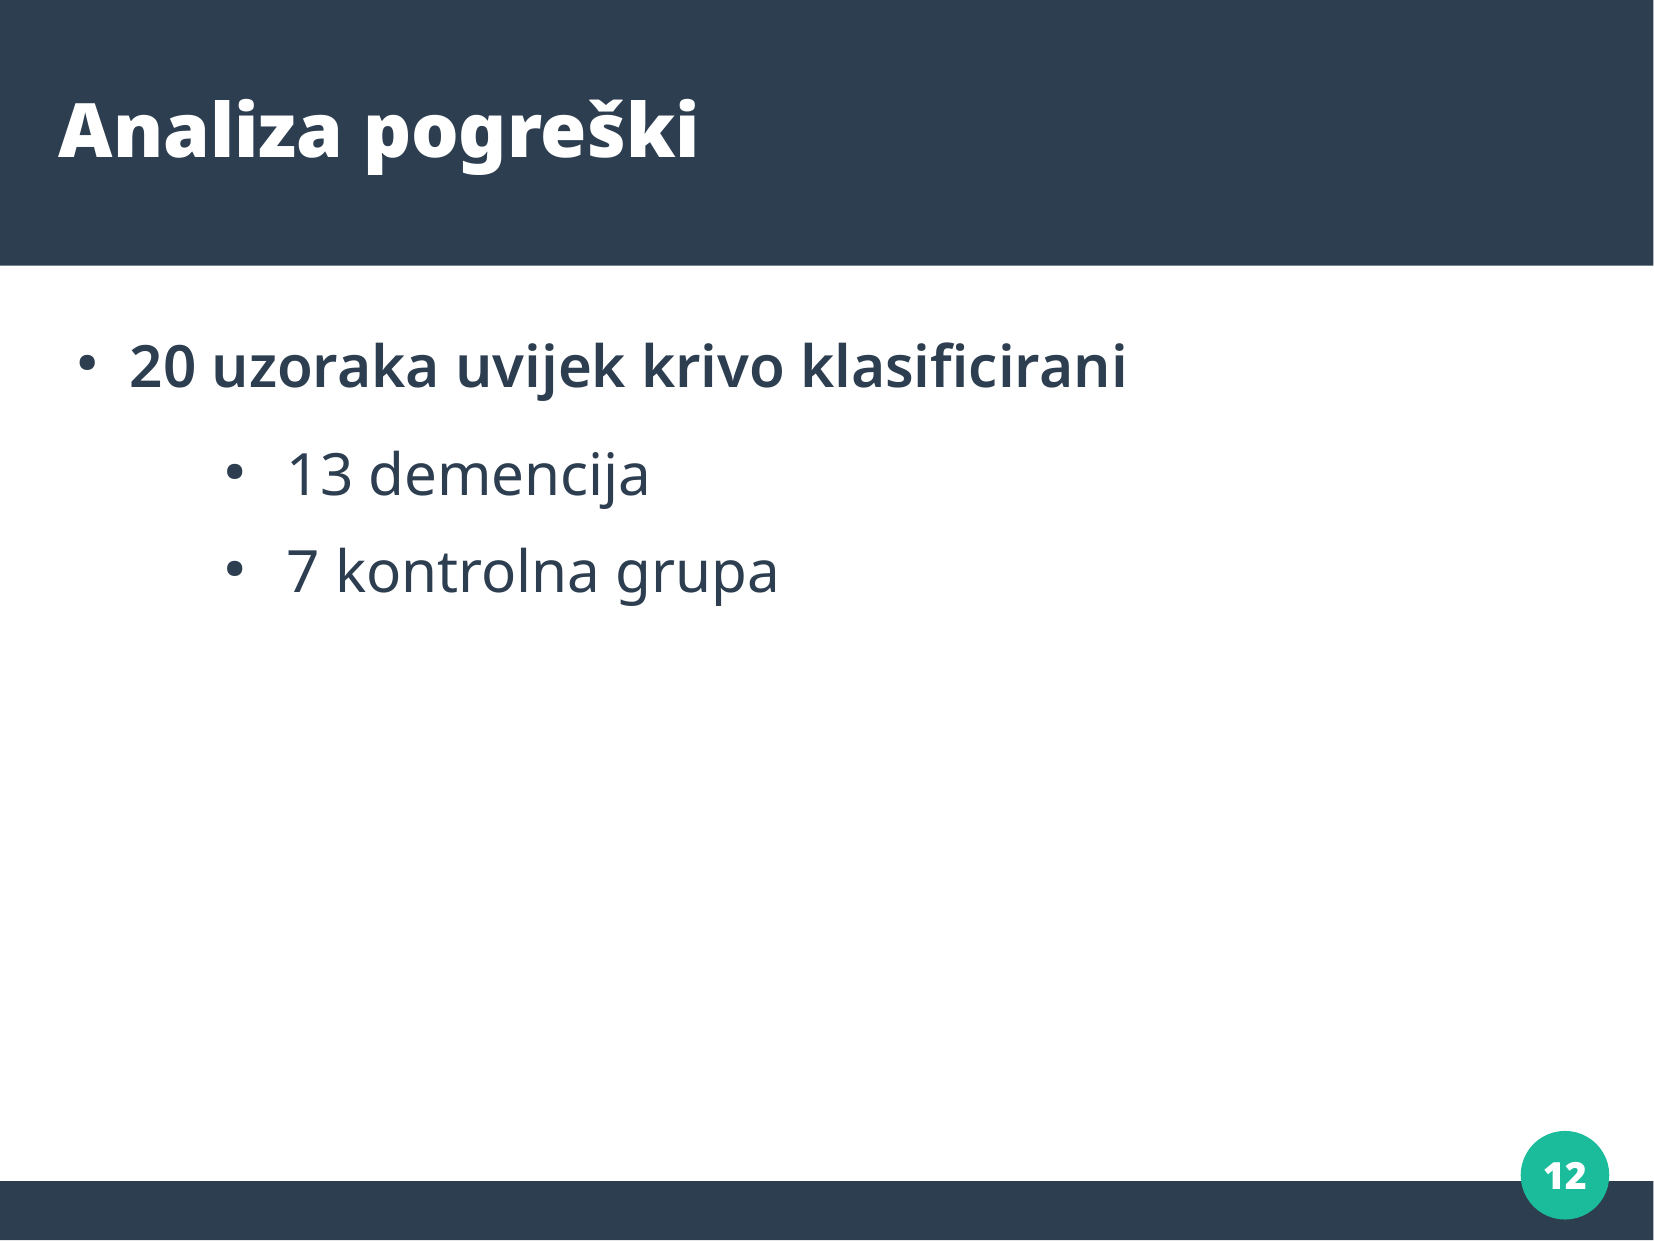

# Analiza pogreški
20 uzoraka uvijek krivo klasificirani
 13 demencija
 7 kontrolna grupa
12